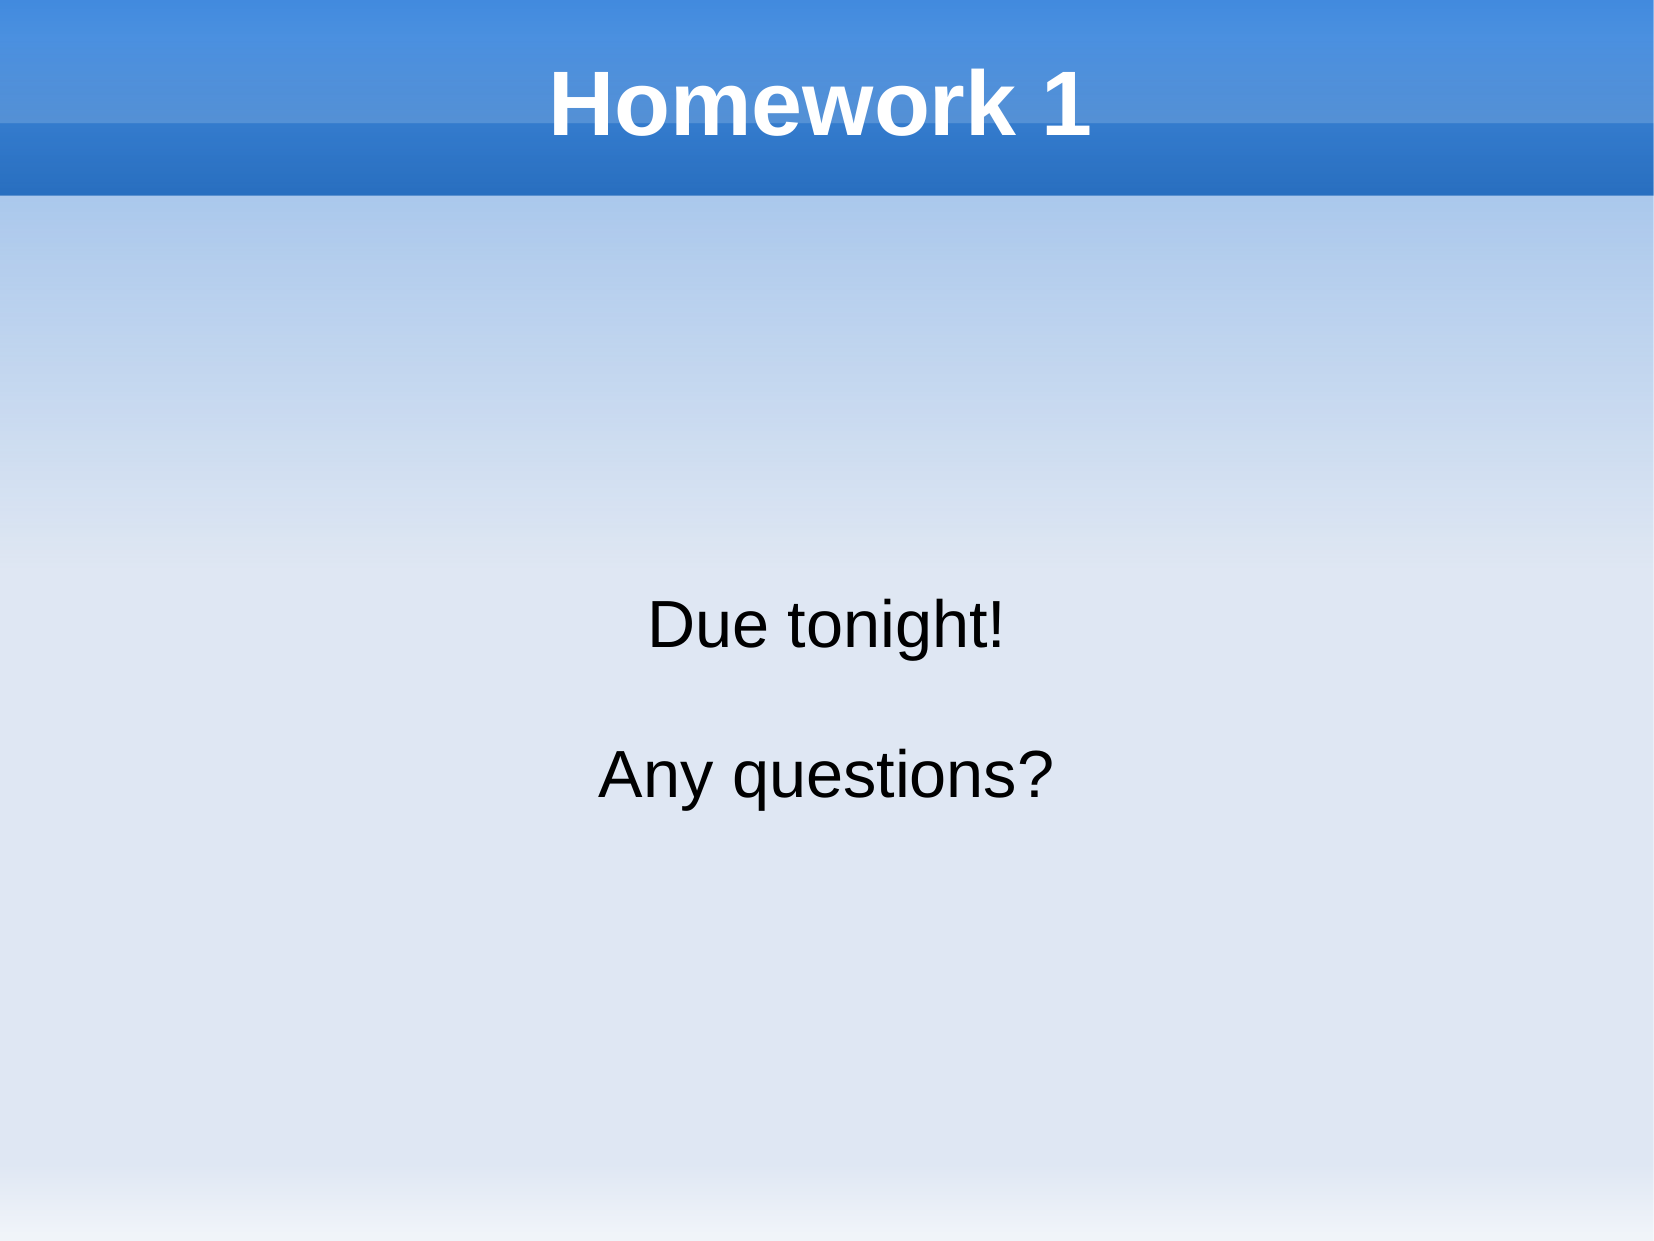

# Homework 1
Due tonight!
Any questions?